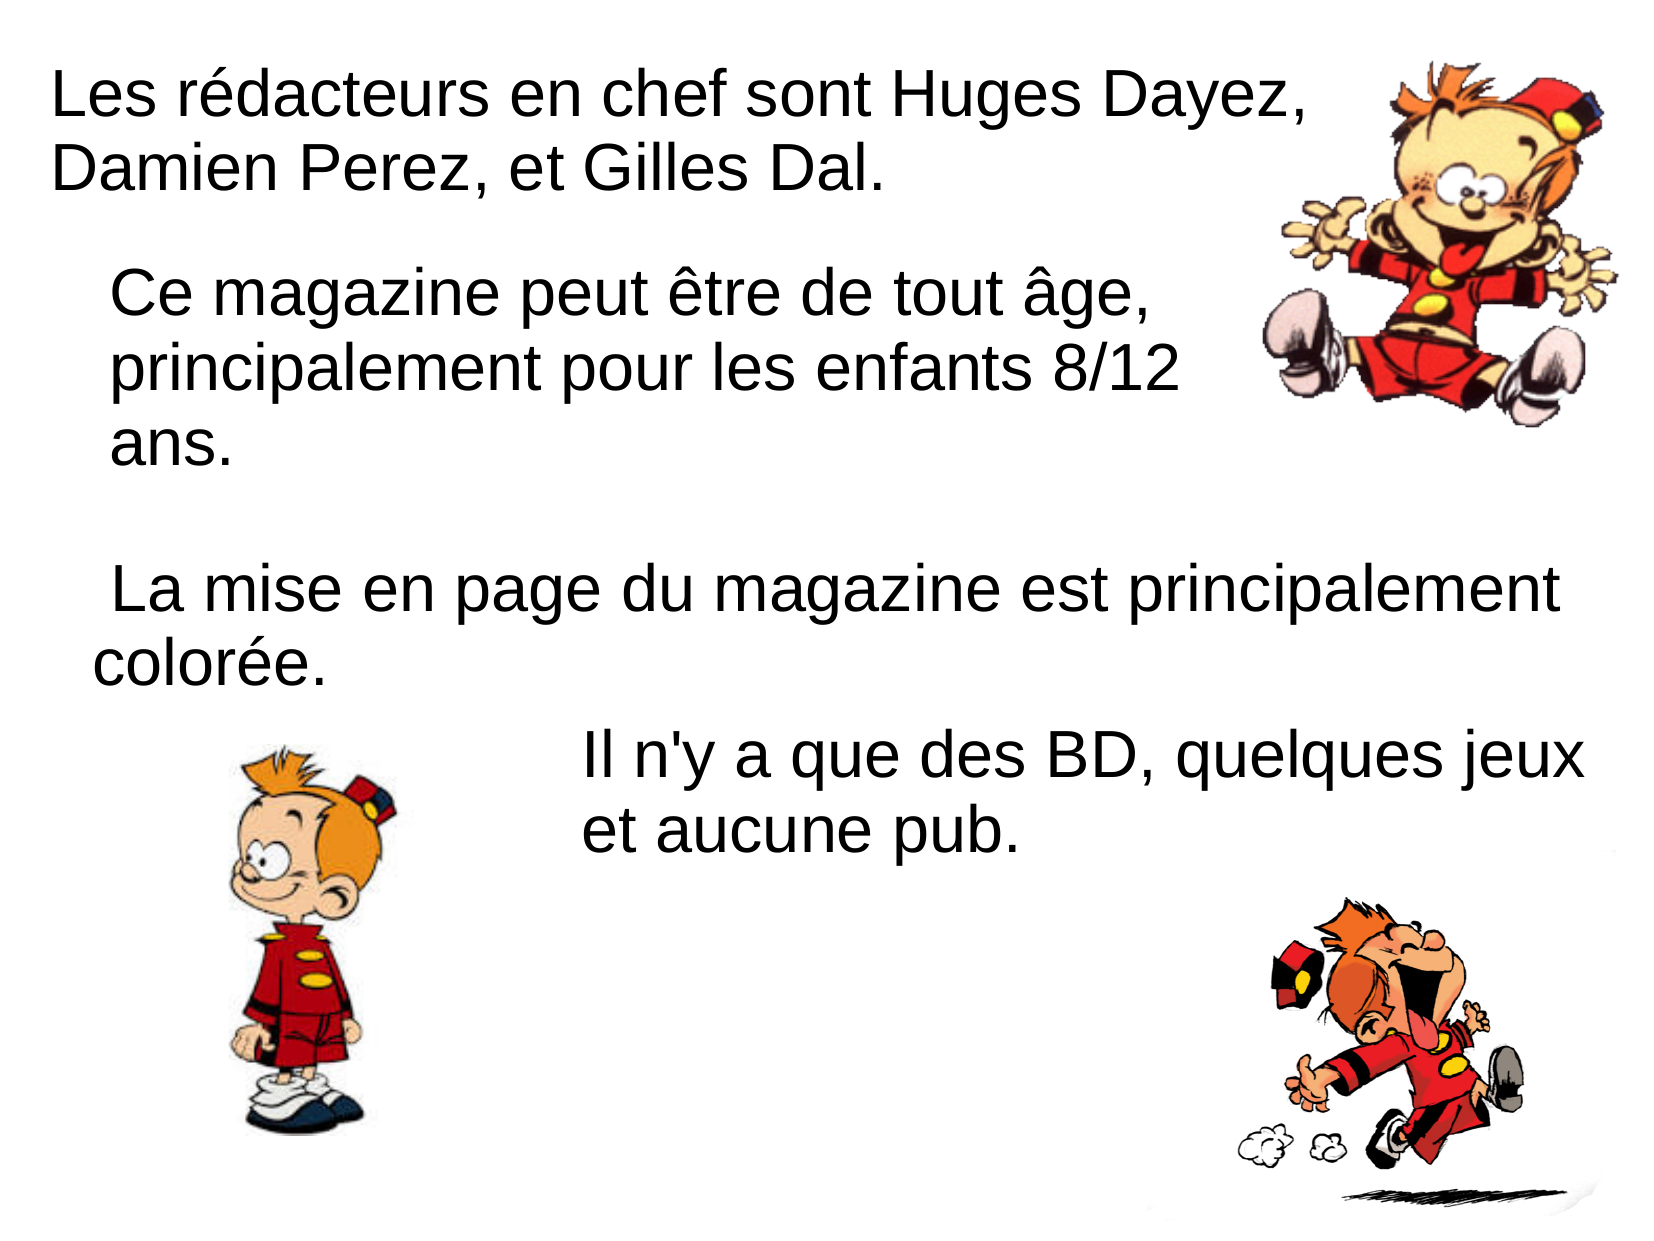

Les rédacteurs en chef sont Huges Dayez,
Damien Perez, et Gilles Dal.
Ce magazine peut être de tout âge, principalement pour les enfants 8/12 ans.
 La mise en page du magazine est principalement colorée.
Il n'y a que des BD, quelques jeux et aucune pub.